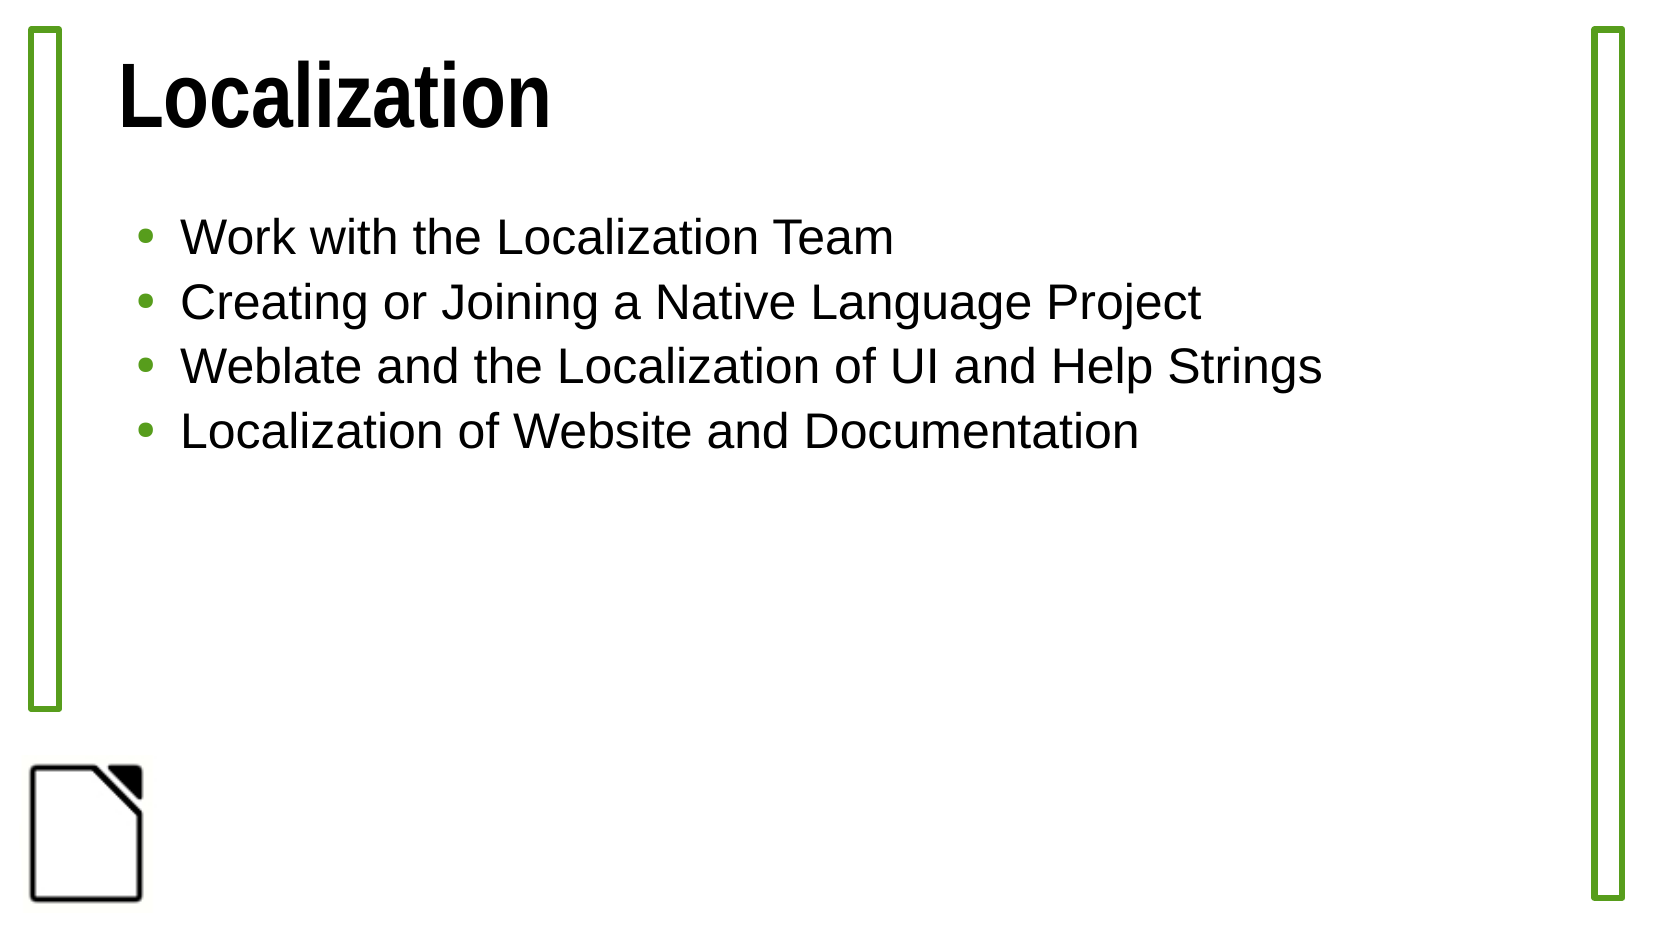

# Localization
Work with the Localization Team
Creating or Joining a Native Language Project
Weblate and the Localization of UI and Help Strings
Localization of Website and Documentation